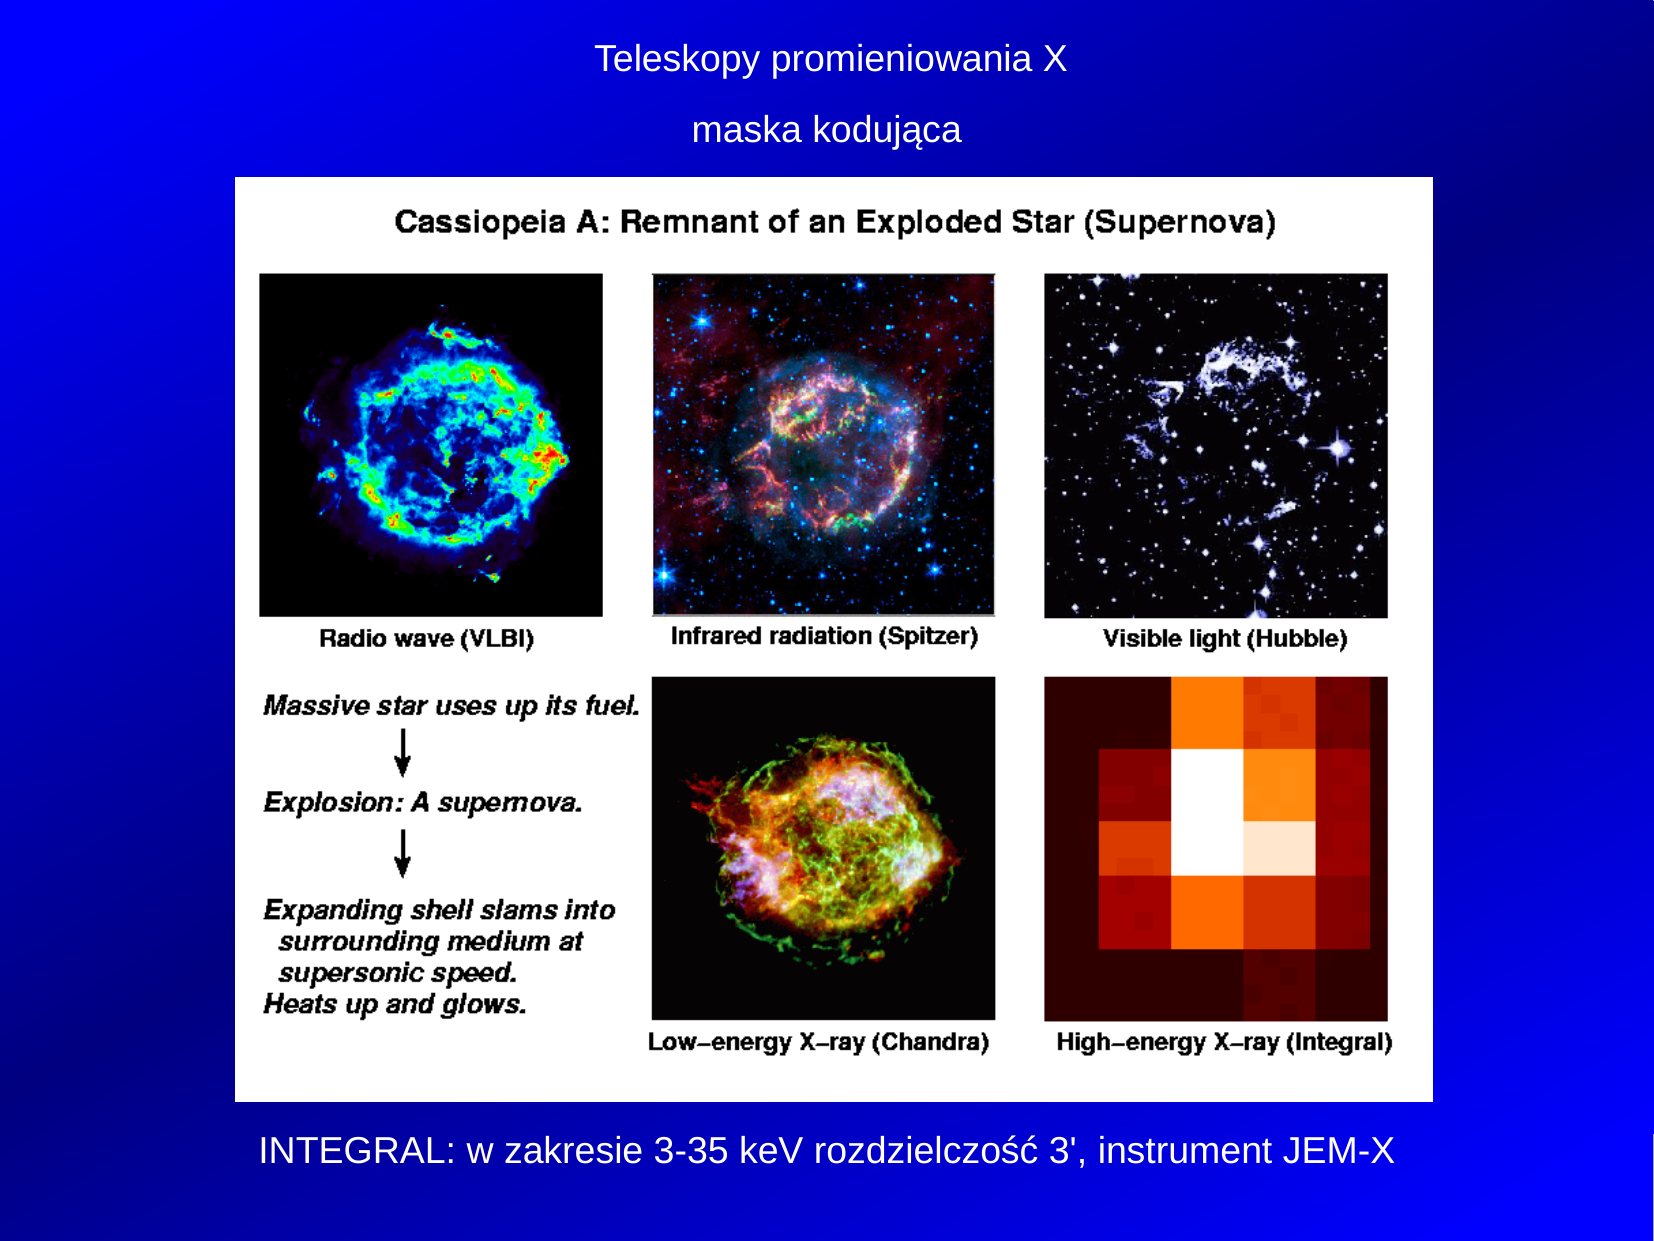

Teleskopy promieniowania X
maska kodująca
INTEGRAL: w zakresie 3-35 keV rozdzielczość 3', instrument JEM-X